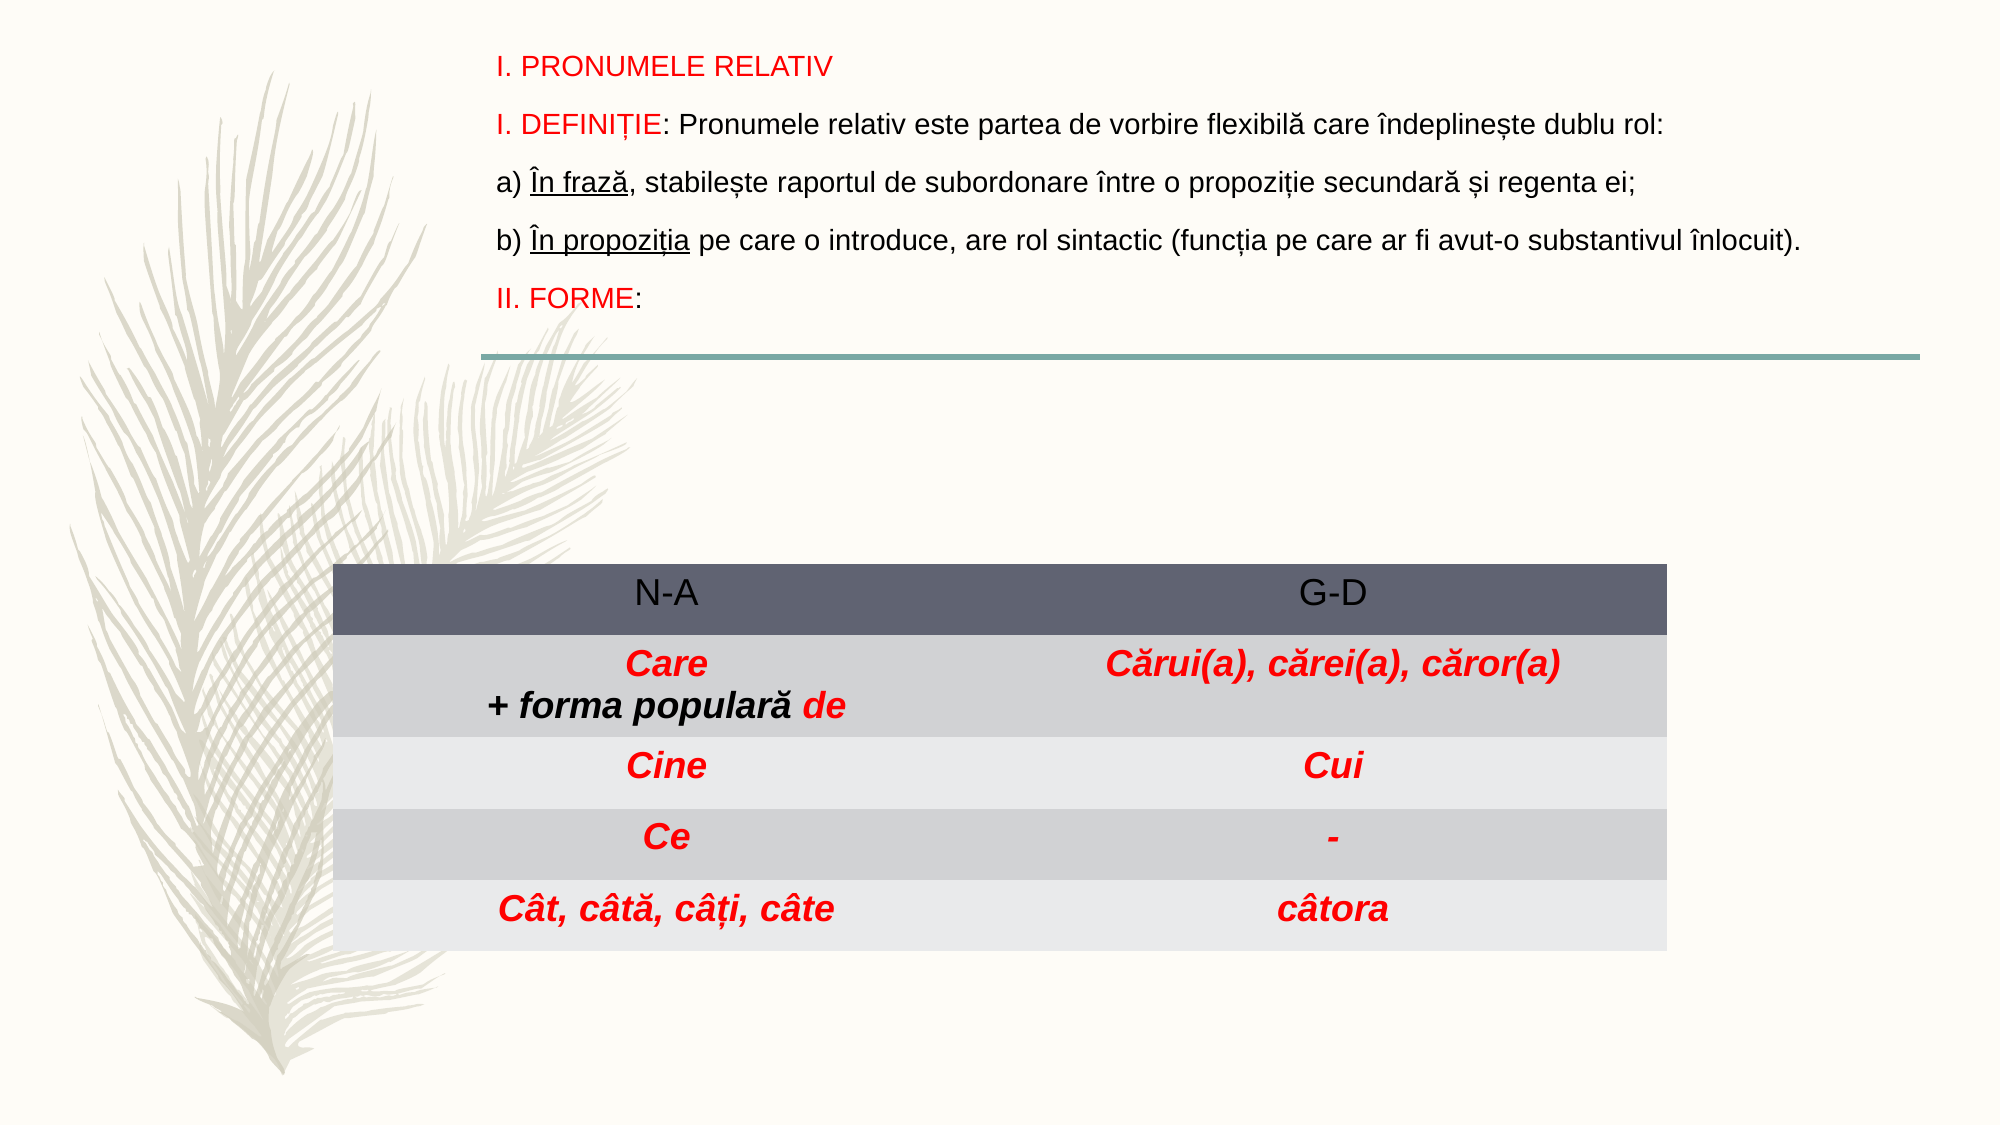

# I. PRONUMELE RELATIV
I. DEFINIȚIE: Pronumele relativ este partea de vorbire flexibilă care îndeplinește dublu rol:
a) În frază, stabilește raportul de subordonare între o propoziție secundară și regenta ei;
b) În propoziția pe care o introduce, are rol sintactic (funcția pe care ar fi avut-o substantivul înlocuit).
II. FORME:
| N-A | G-D |
| --- | --- |
| Care + forma populară de | Cărui(a), cărei(a), căror(a) |
| Cine | Cui |
| Ce | - |
| Cât, câtă, câți, câte | câtora |